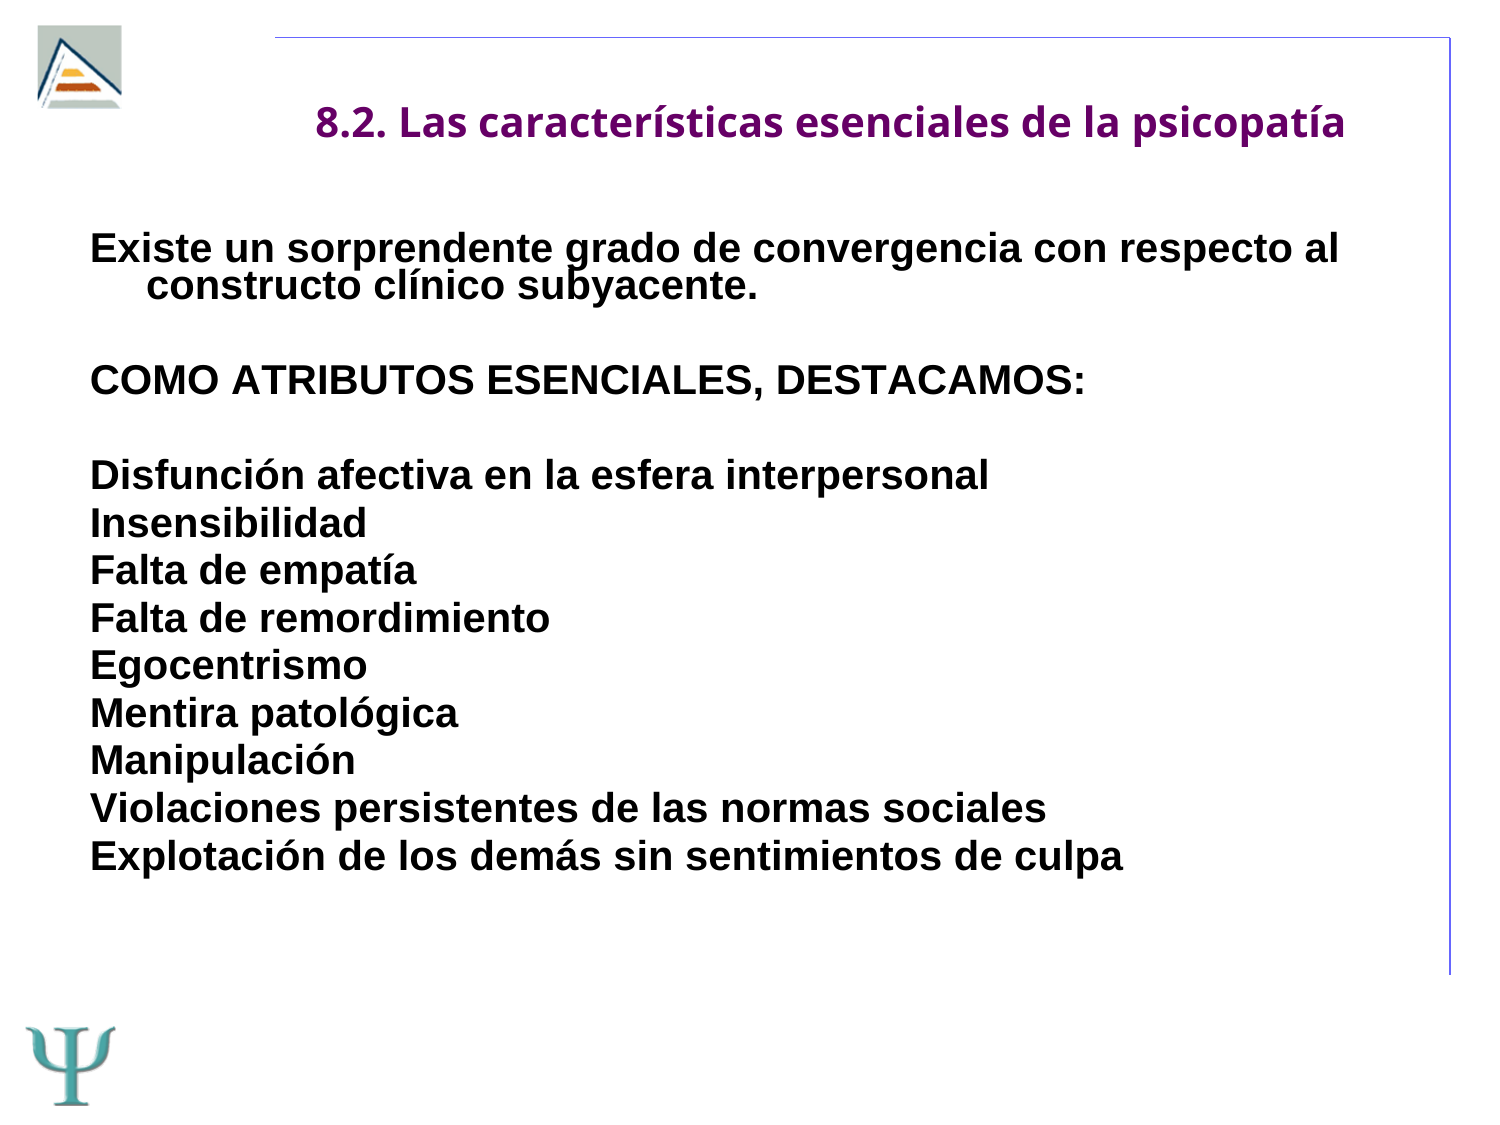

# 8.2. Las características esenciales de la psicopatía
Existe un sorprendente grado de convergencia con respecto al constructo clínico subyacente.
COMO ATRIBUTOS ESENCIALES, DESTACAMOS:
Disfunción afectiva en la esfera interpersonal
Insensibilidad
Falta de empatía
Falta de remordimiento
Egocentrismo
Mentira patológica
Manipulación
Violaciones persistentes de las normas sociales
Explotación de los demás sin sentimientos de culpa